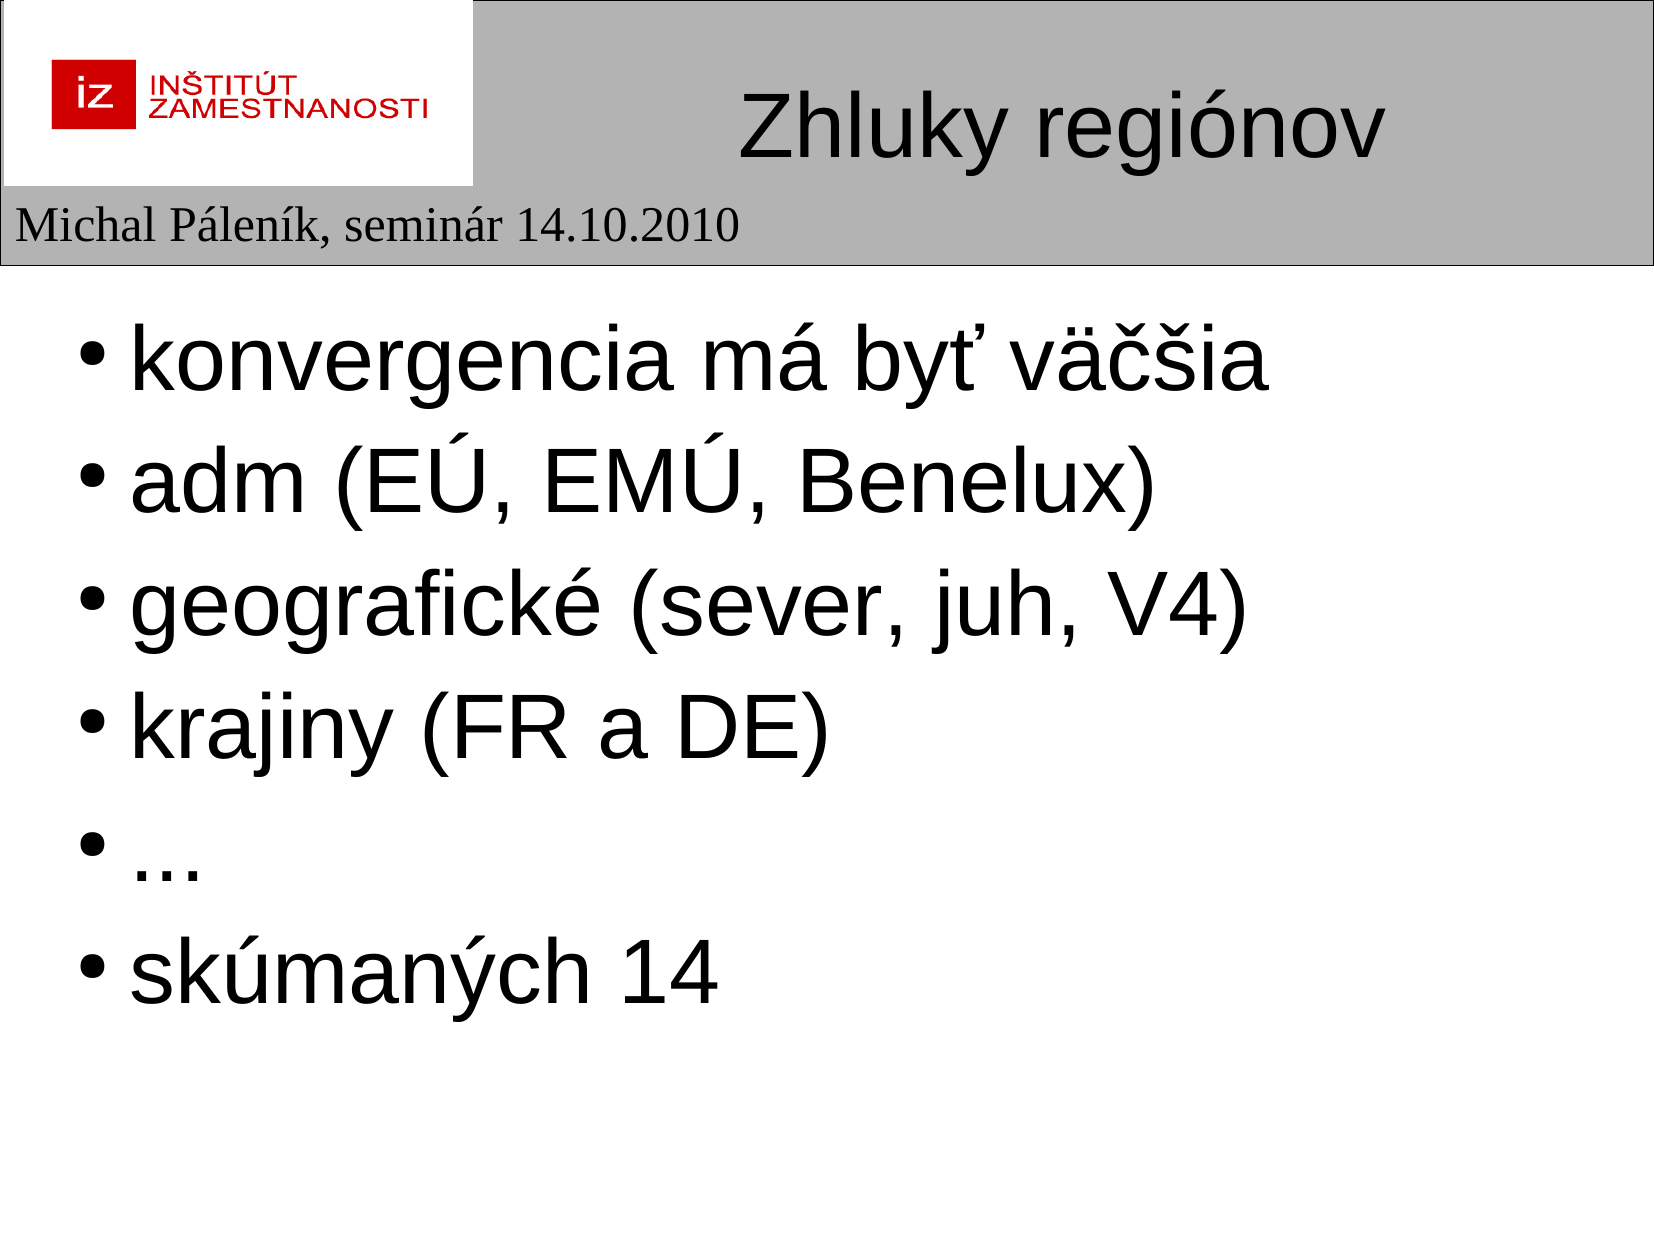

# Zhluky regiónov
konvergencia má byť väčšia
adm (EÚ, EMÚ, Benelux)
geografické (sever, juh, V4)
krajiny (FR a DE)
...
skúmaných 14